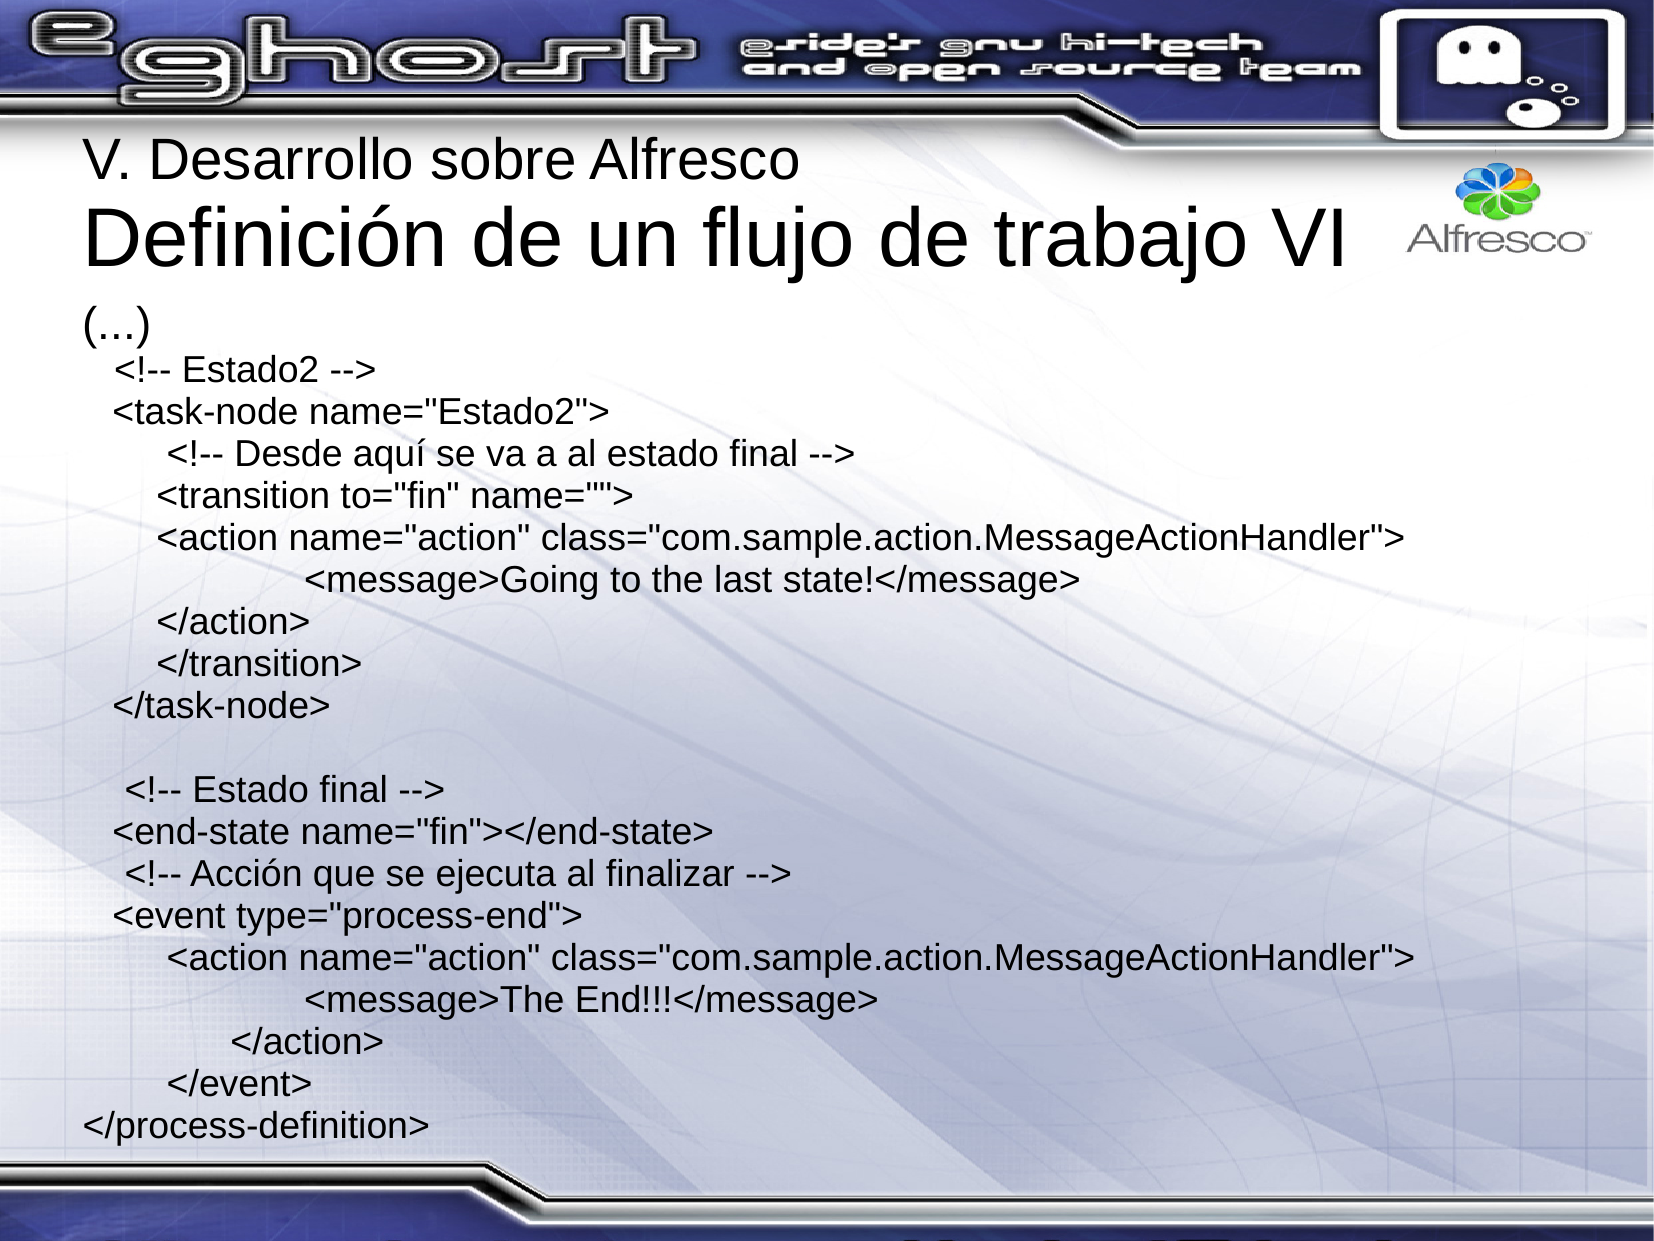

# V. Desarrollo sobre Alfresco Definición de un flujo de trabajo VI
(...)
 <!-- Estado2 -->
	<task-node name="Estado2">
 <!-- Desde aquí se va a al estado final -->
		<transition to="fin" name="">
		<action name="action" class="com.sample.action.MessageActionHandler">
				<message>Going to the last state!</message>
		</action>
		</transition>
	</task-node>
 <!-- Estado final -->
	<end-state name="fin"></end-state>
 <!-- Acción que se ejecuta al finalizar -->
	<event type="process-end">
 <action name="action" class="com.sample.action.MessageActionHandler">
				<message>The End!!!</message>
			</action>
 </event>
</process-definition>